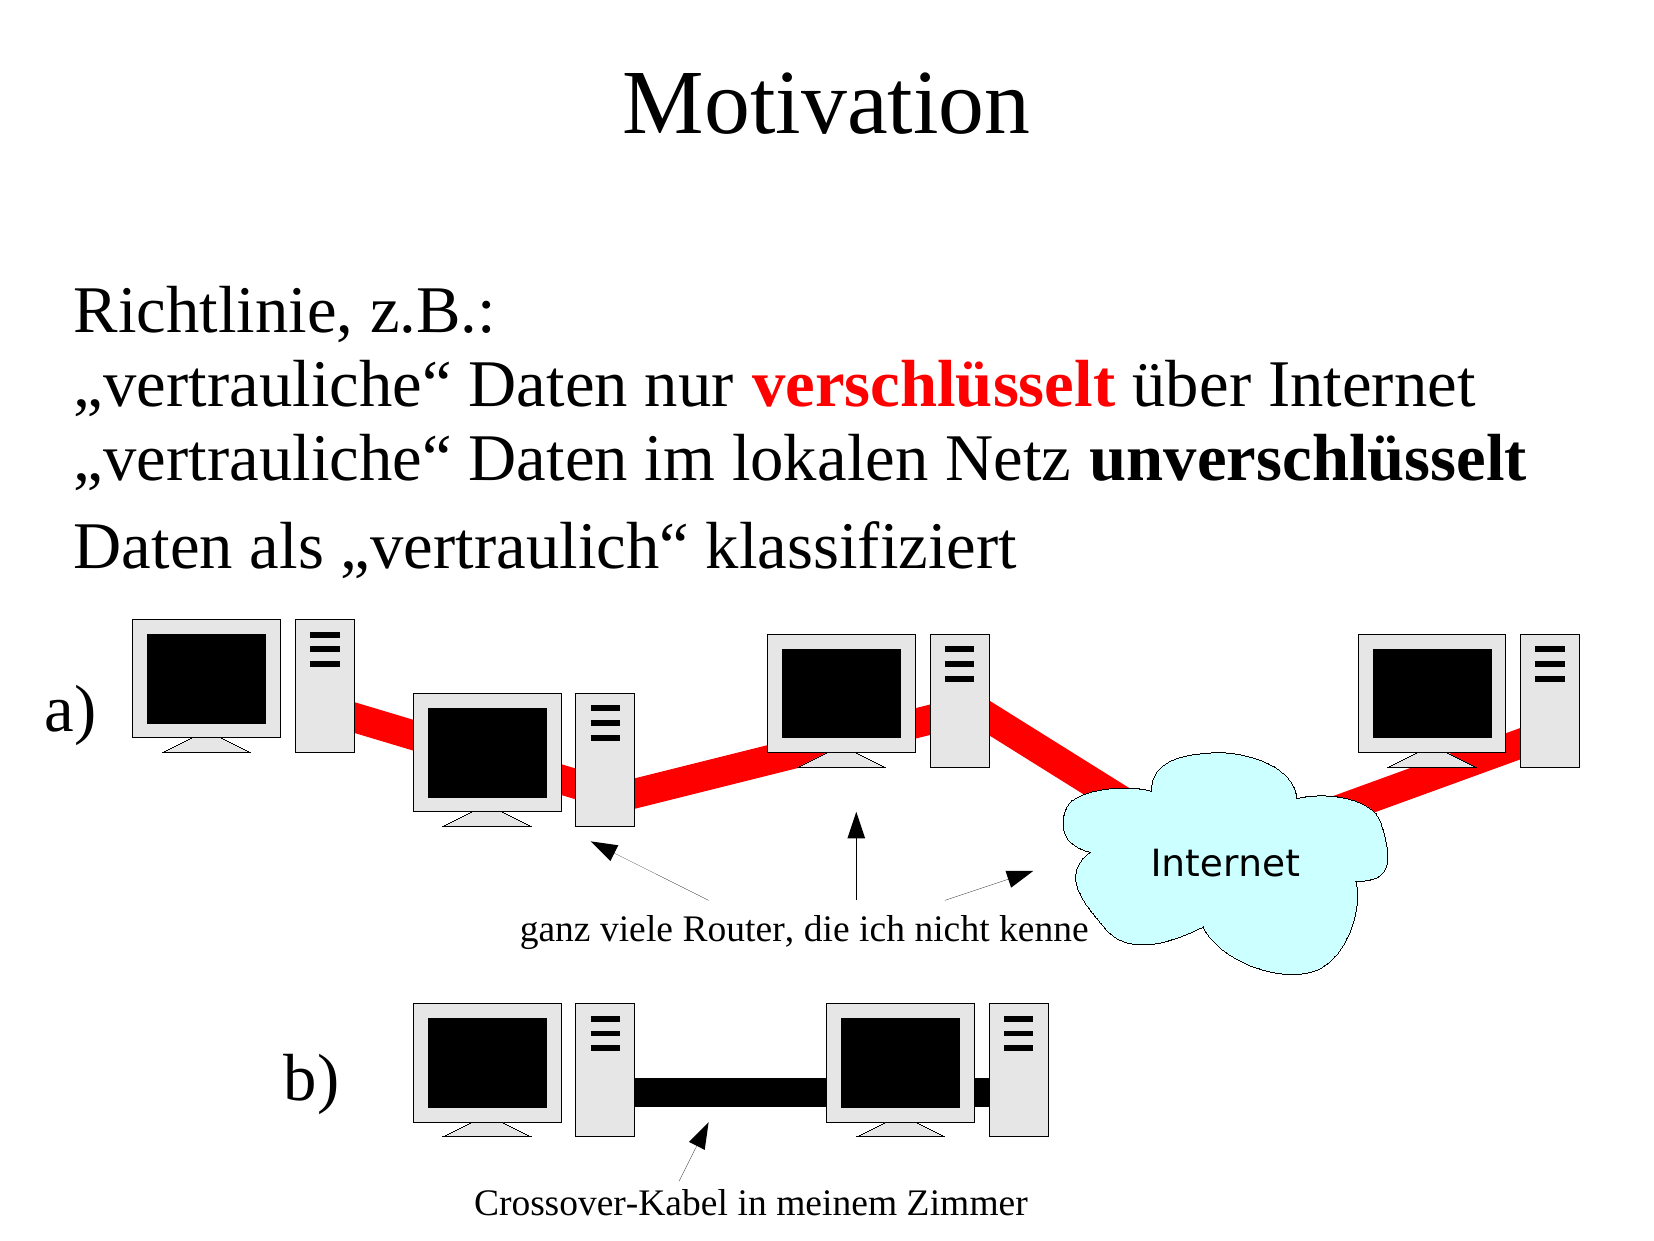

# Motivation
Richtlinie, z.B.:
„vertrauliche“ Daten nur verschlüsselt über Internet
„vertrauliche“ Daten im lokalen Netz unverschlüsselt
Daten als „vertraulich“ klassifiziert
a)
Internet
ganz viele Router, die ich nicht kenne
b)
Crossover-Kabel in meinem Zimmer